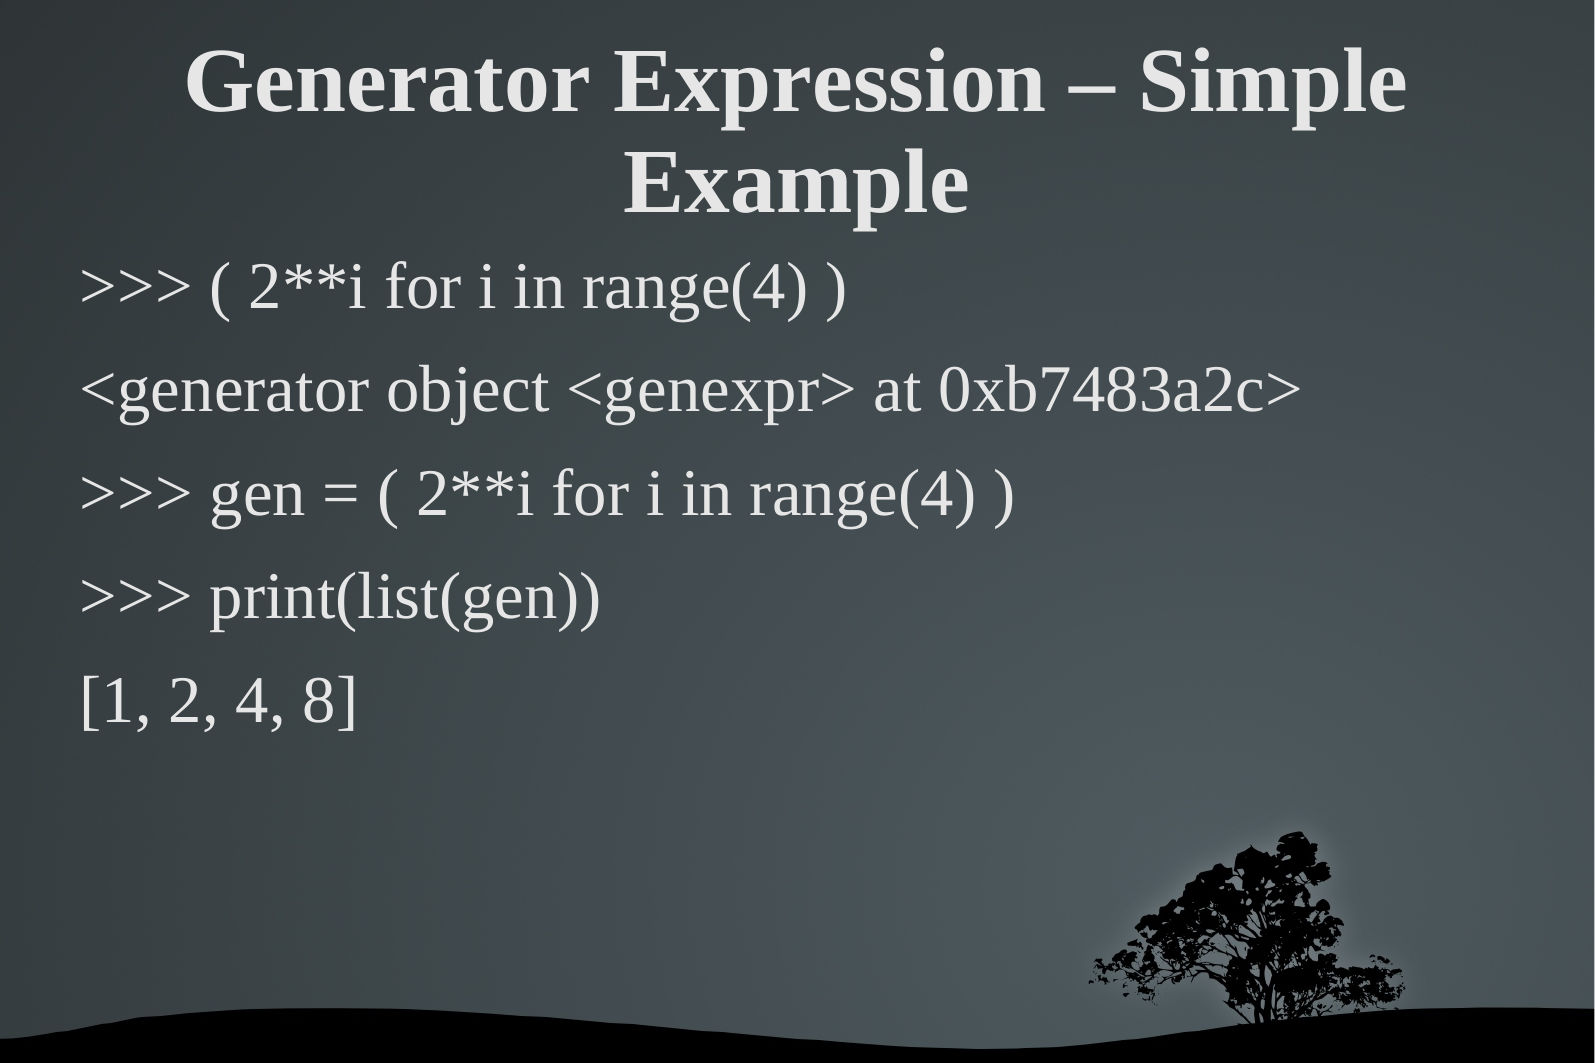

# Generator Expression – Simple Example
>>> ( 2**i for i in range(4) )
<generator object <genexpr> at 0xb7483a2c>
>>> gen = ( 2**i for i in range(4) )
>>> print(list(gen))
[1, 2, 4, 8]